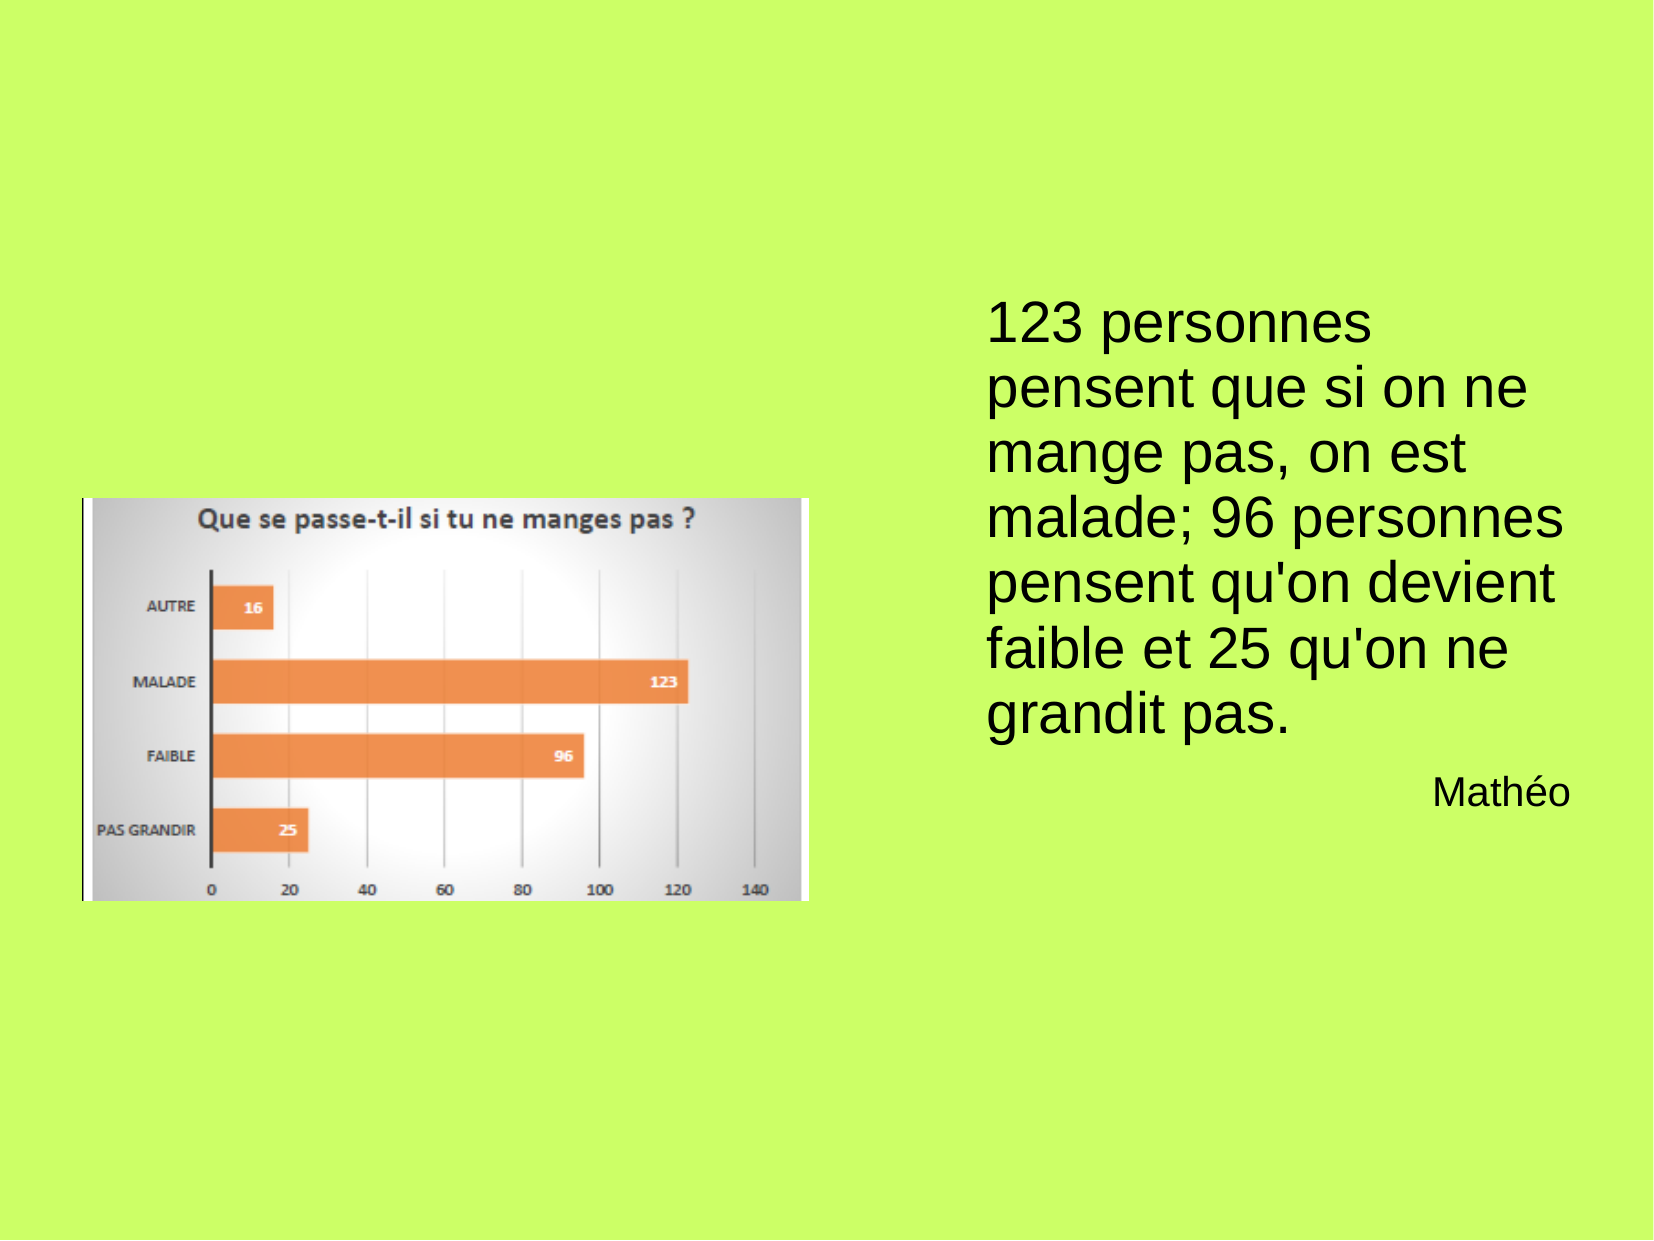

#
123 personnes pensent que si on ne mange pas, on est malade; 96 personnes pensent qu'on devient faible et 25 qu'on ne grandit pas.
Mathéo